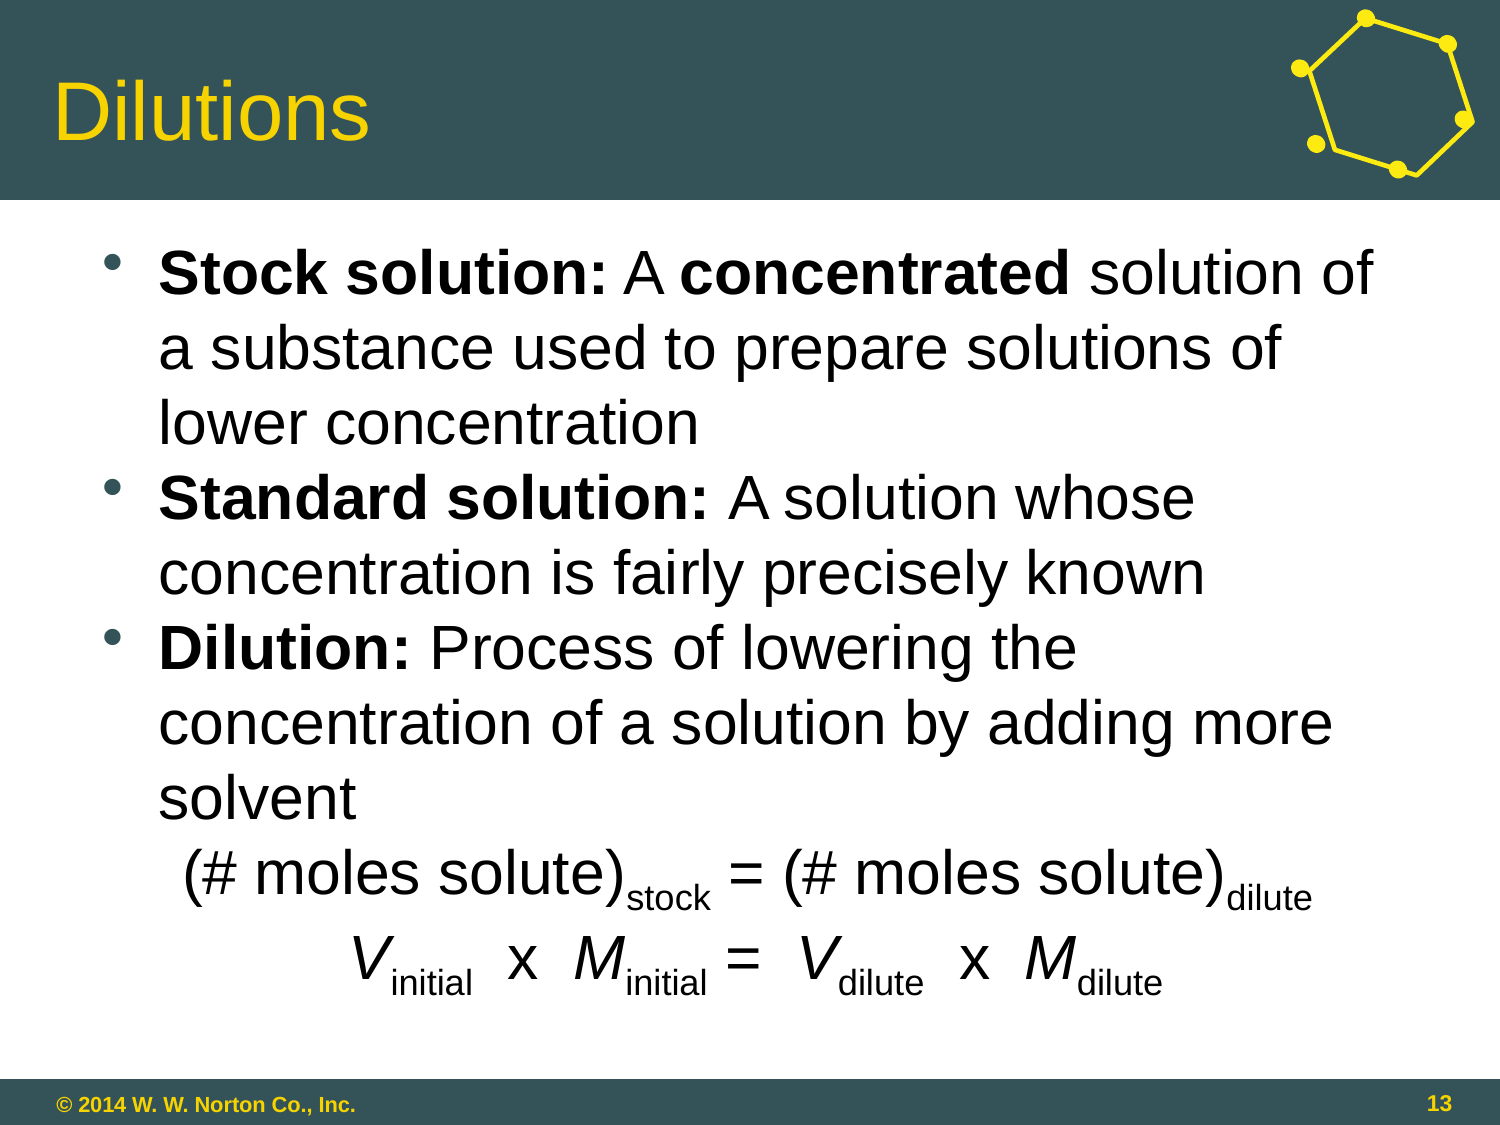

Dilutions
# Stock solution: A concentrated solution of a substance used to prepare solutions of lower concentration
Standard solution: A solution whose concentration is fairly precisely known
Dilution: Process of lowering the concentration of a solution by adding more solvent
(# moles solute)stock = (# moles solute)dilute
Vinitial x Minitial = Vdilute x Mdilute